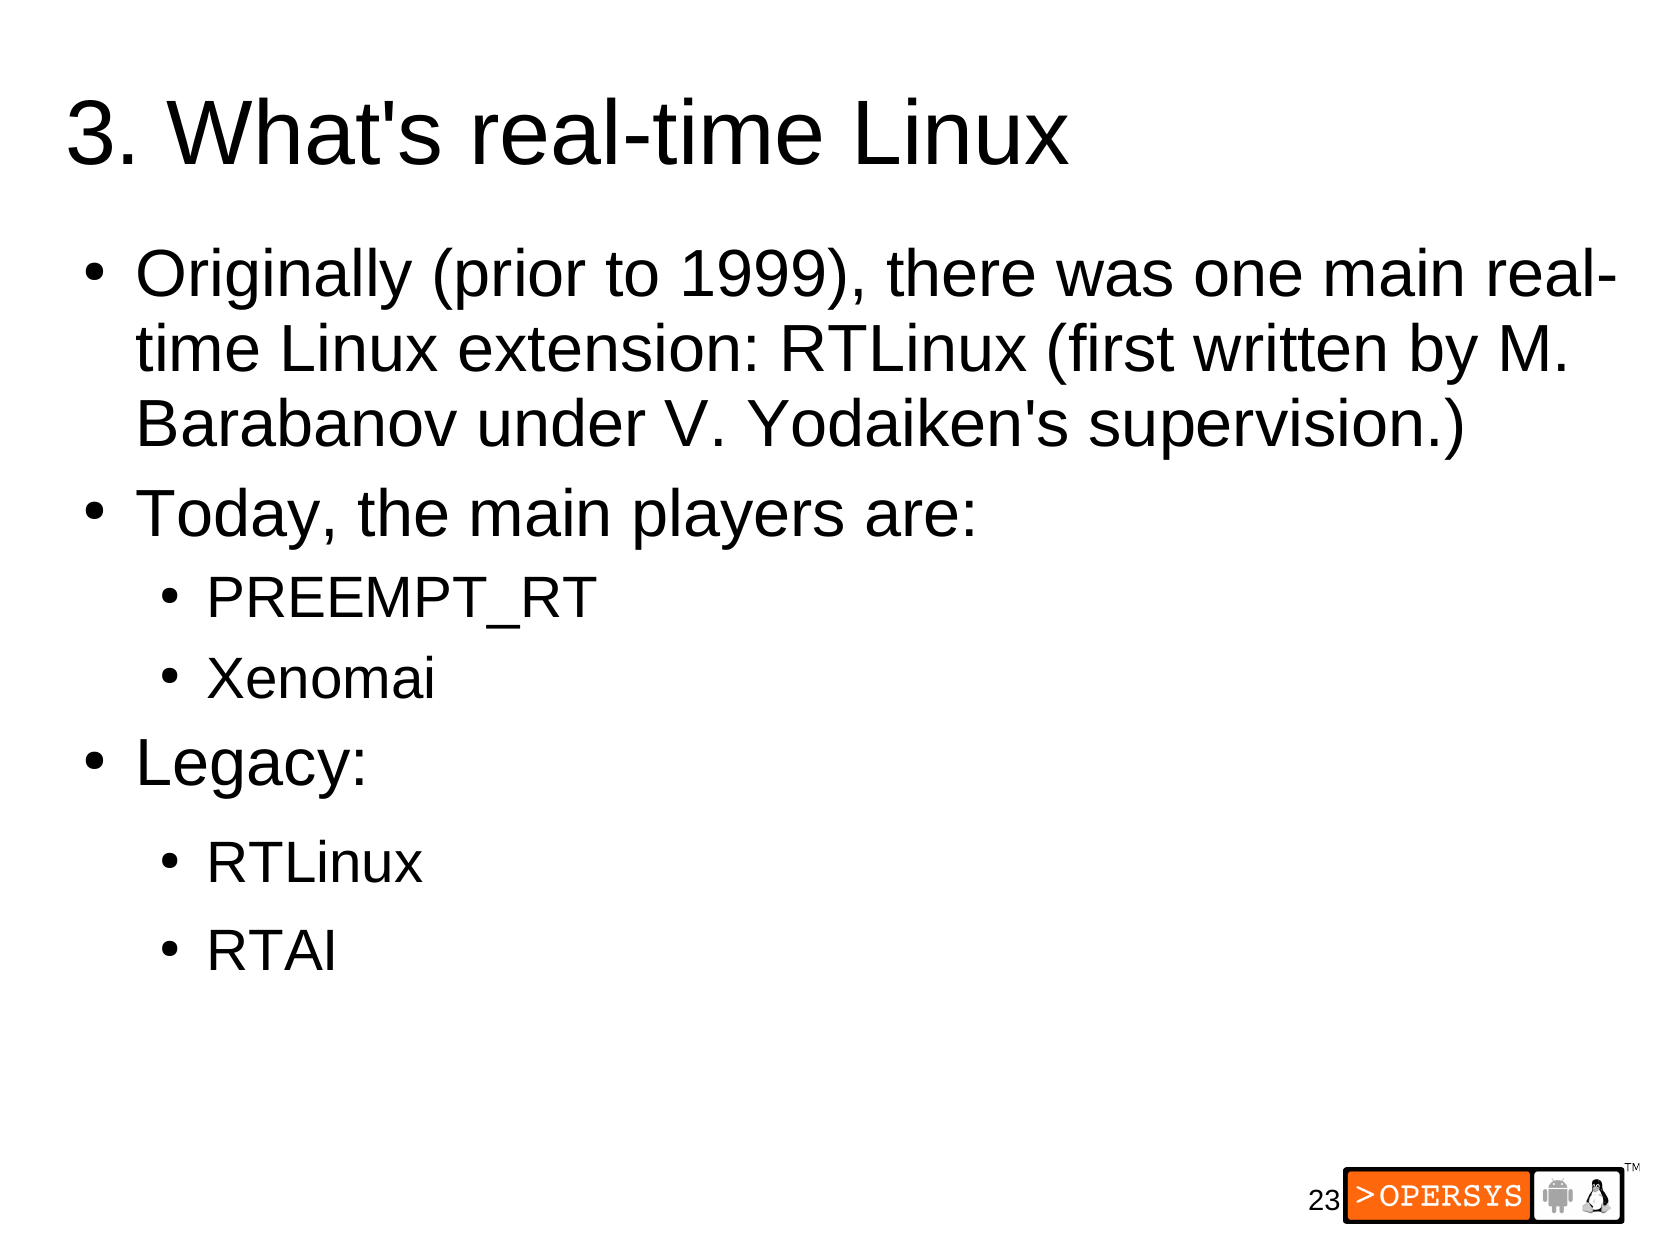

# 3. What's real-time Linux
Originally (prior to 1999), there was one main real-time Linux extension: RTLinux (first written by M. Barabanov under V. Yodaiken's supervision.)
Today, the main players are:
PREEMPT_RT
Xenomai
Legacy:
RTLinux
RTAI